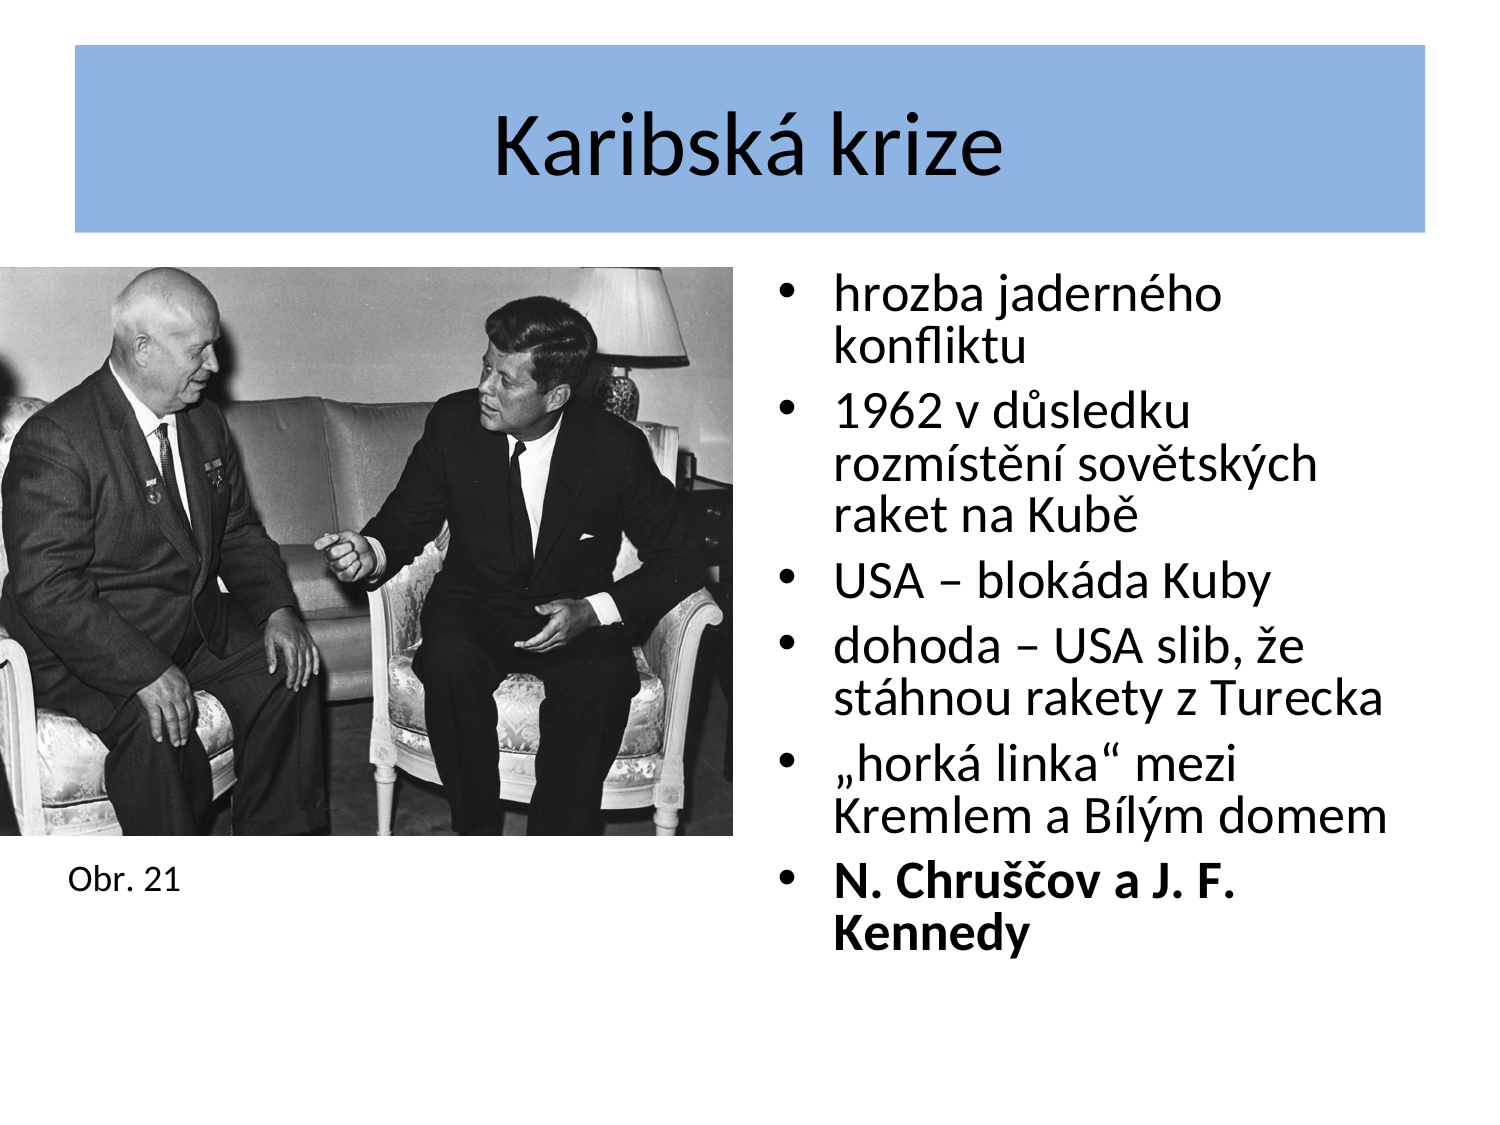

# Karibská krize
hrozba jaderného konfliktu
1962 v důsledku rozmístění sovětských raket na Kubě
USA – blokáda Kuby
dohoda – USA slib, že stáhnou rakety z Turecka
„horká linka“ mezi Kremlem a Bílým domem
N. Chruščov a J. F. Kennedy
Obr. 21